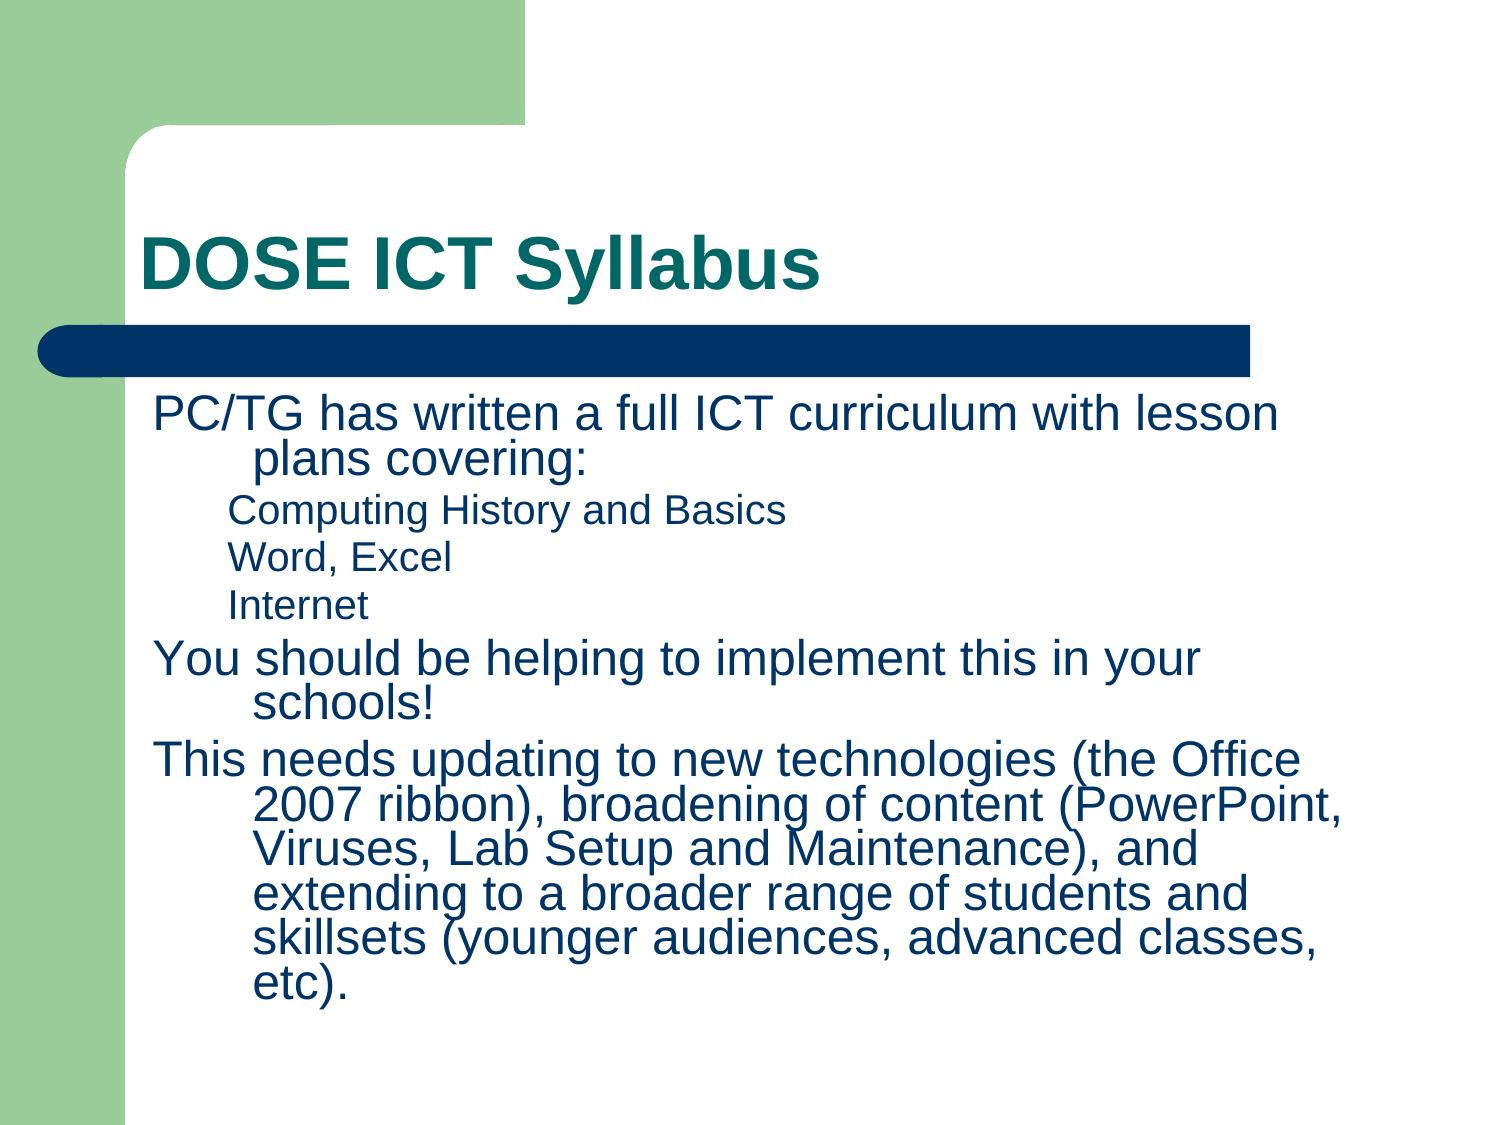

# DOSE ICT Syllabus
PC/TG has written a full ICT curriculum with lesson plans covering:
Computing History and Basics
Word, Excel
Internet
You should be helping to implement this in your schools!
This needs updating to new technologies (the Office 2007 ribbon), broadening of content (PowerPoint, Viruses, Lab Setup and Maintenance), and extending to a broader range of students and skillsets (younger audiences, advanced classes, etc).